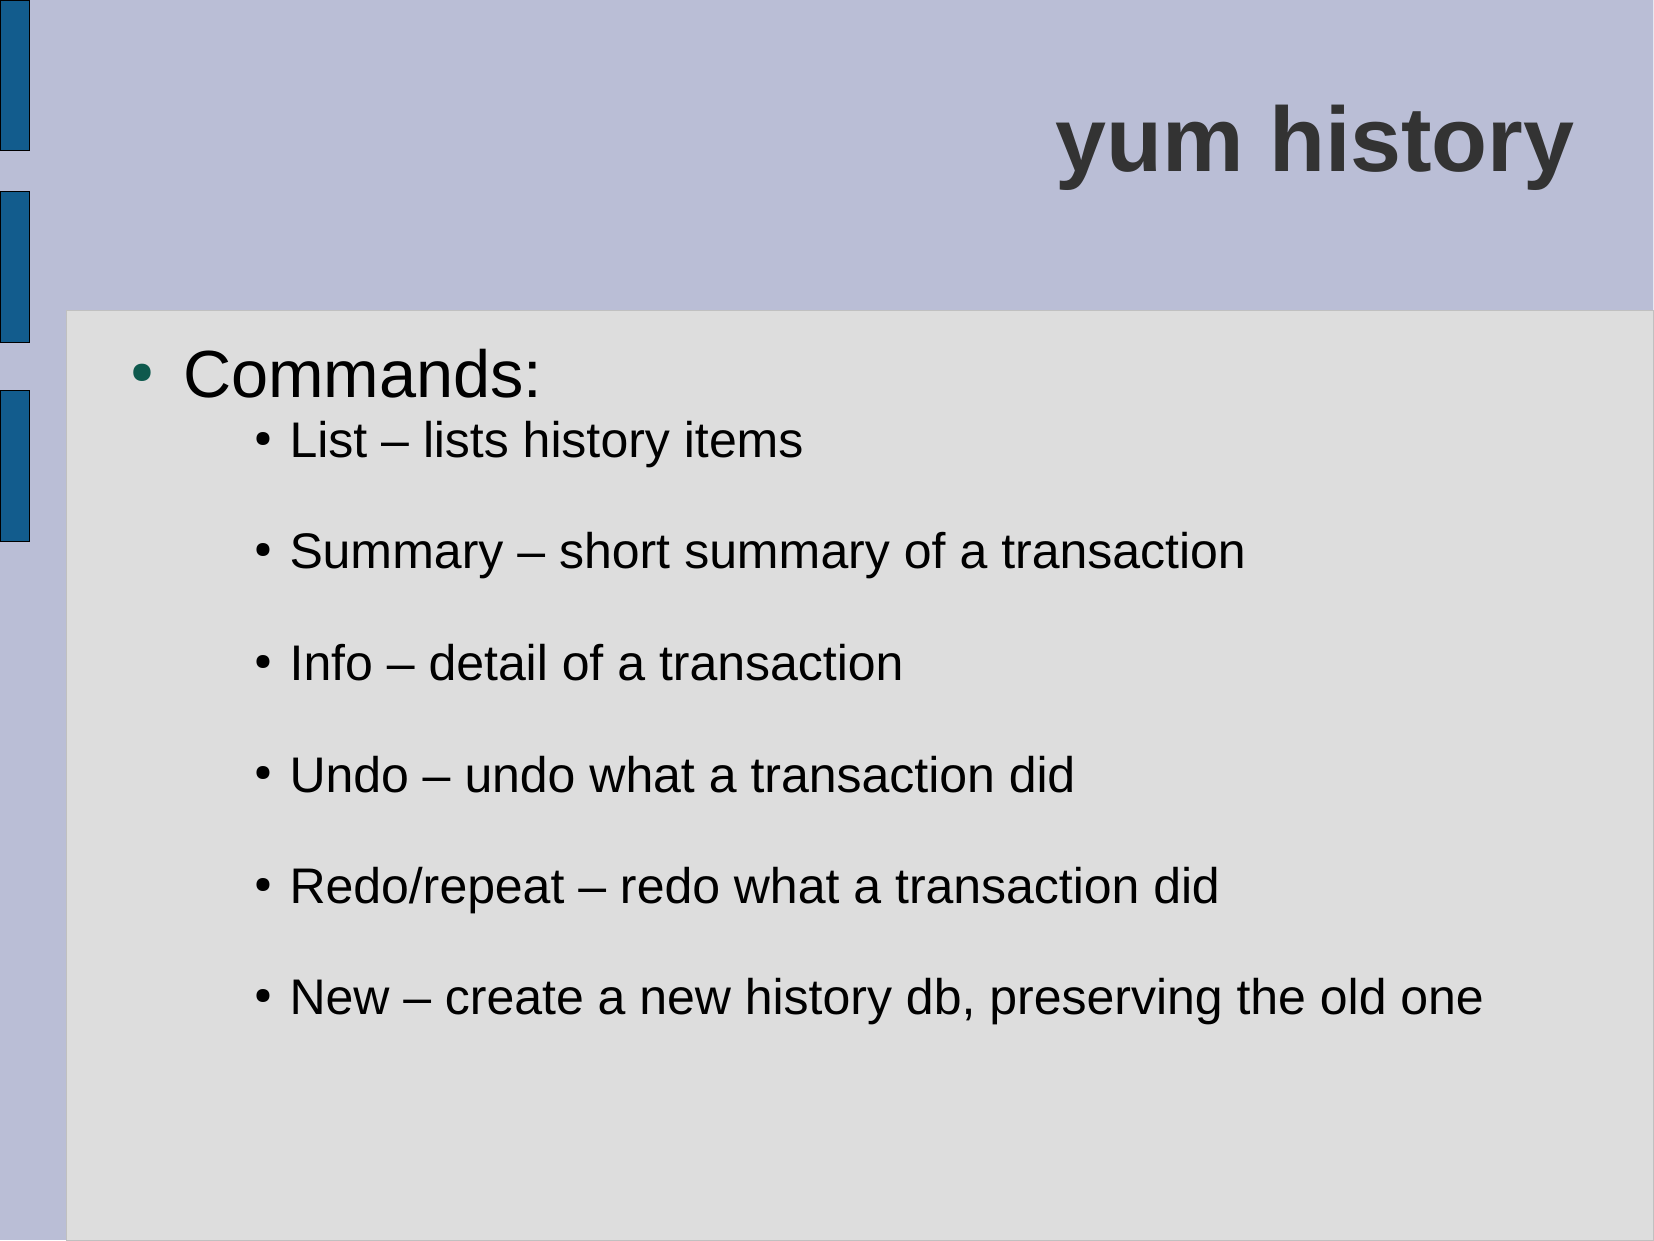

# yum history
Commands:
List – lists history items
Summary – short summary of a transaction
Info – detail of a transaction
Undo – undo what a transaction did
Redo/repeat – redo what a transaction did
New – create a new history db, preserving the old one